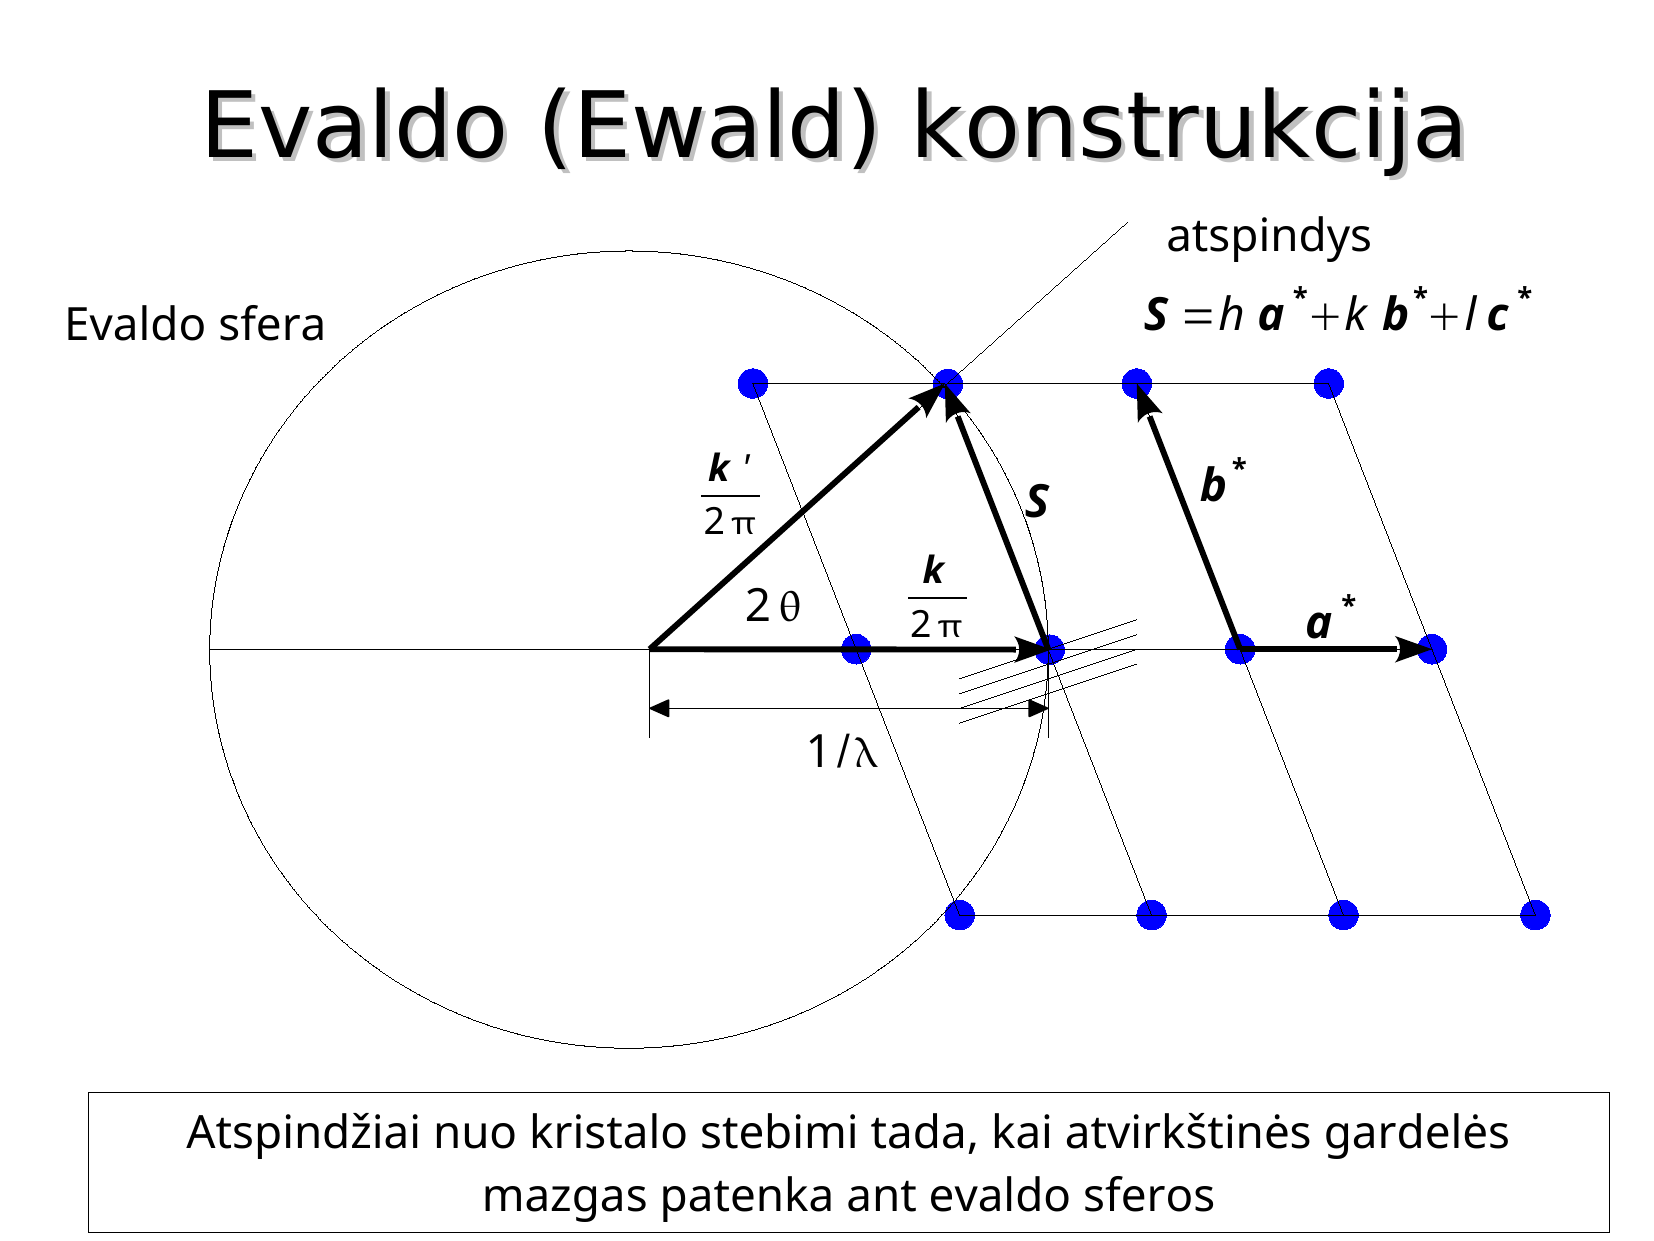

# Evaldo (Ewald) konstrukcija
atspindys
Evaldo sfera
Atspindžiai nuo kristalo stebimi tada, kai atvirkštinės gardelės mazgas patenka ant evaldo sferos